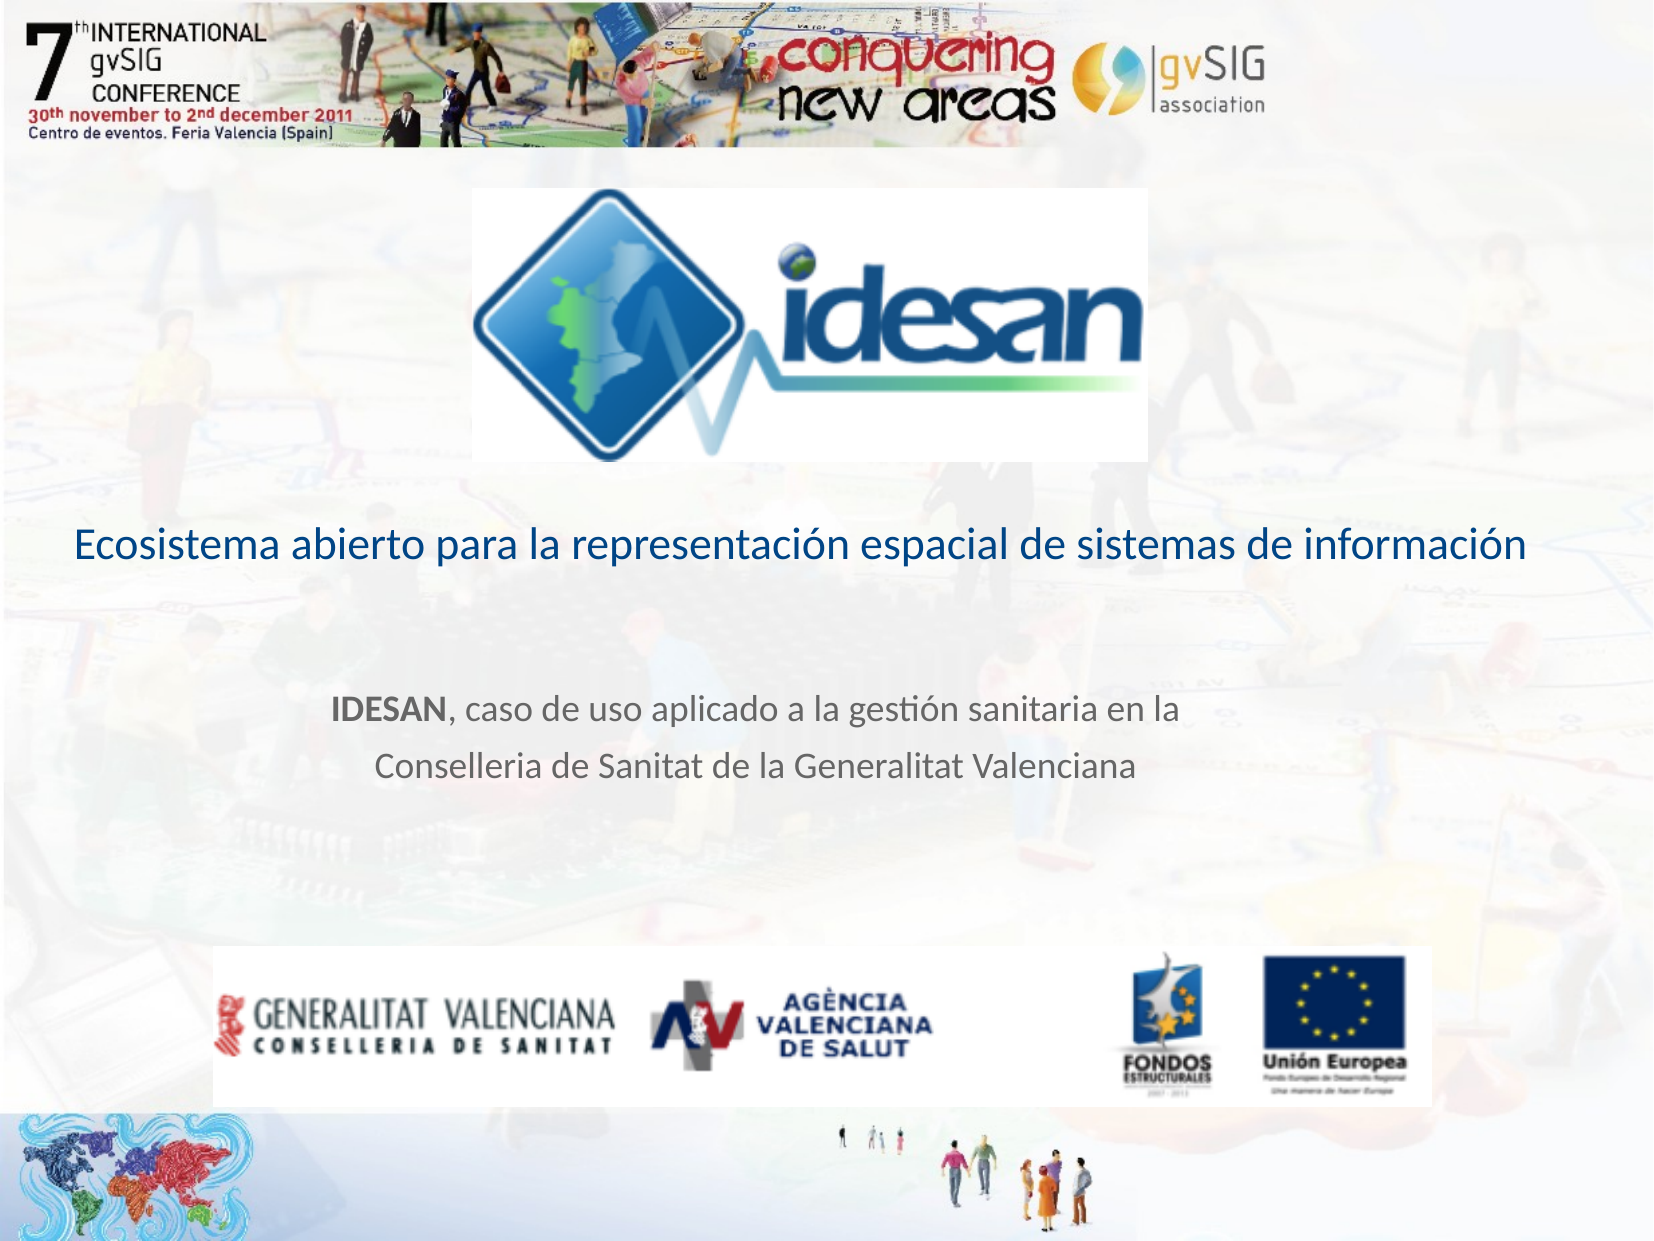

Ecosistema abierto para la representación espacial de sistemas de información
IDESAN, caso de uso aplicado a la gestión sanitaria en la Conselleria de Sanitat de la Generalitat Valenciana